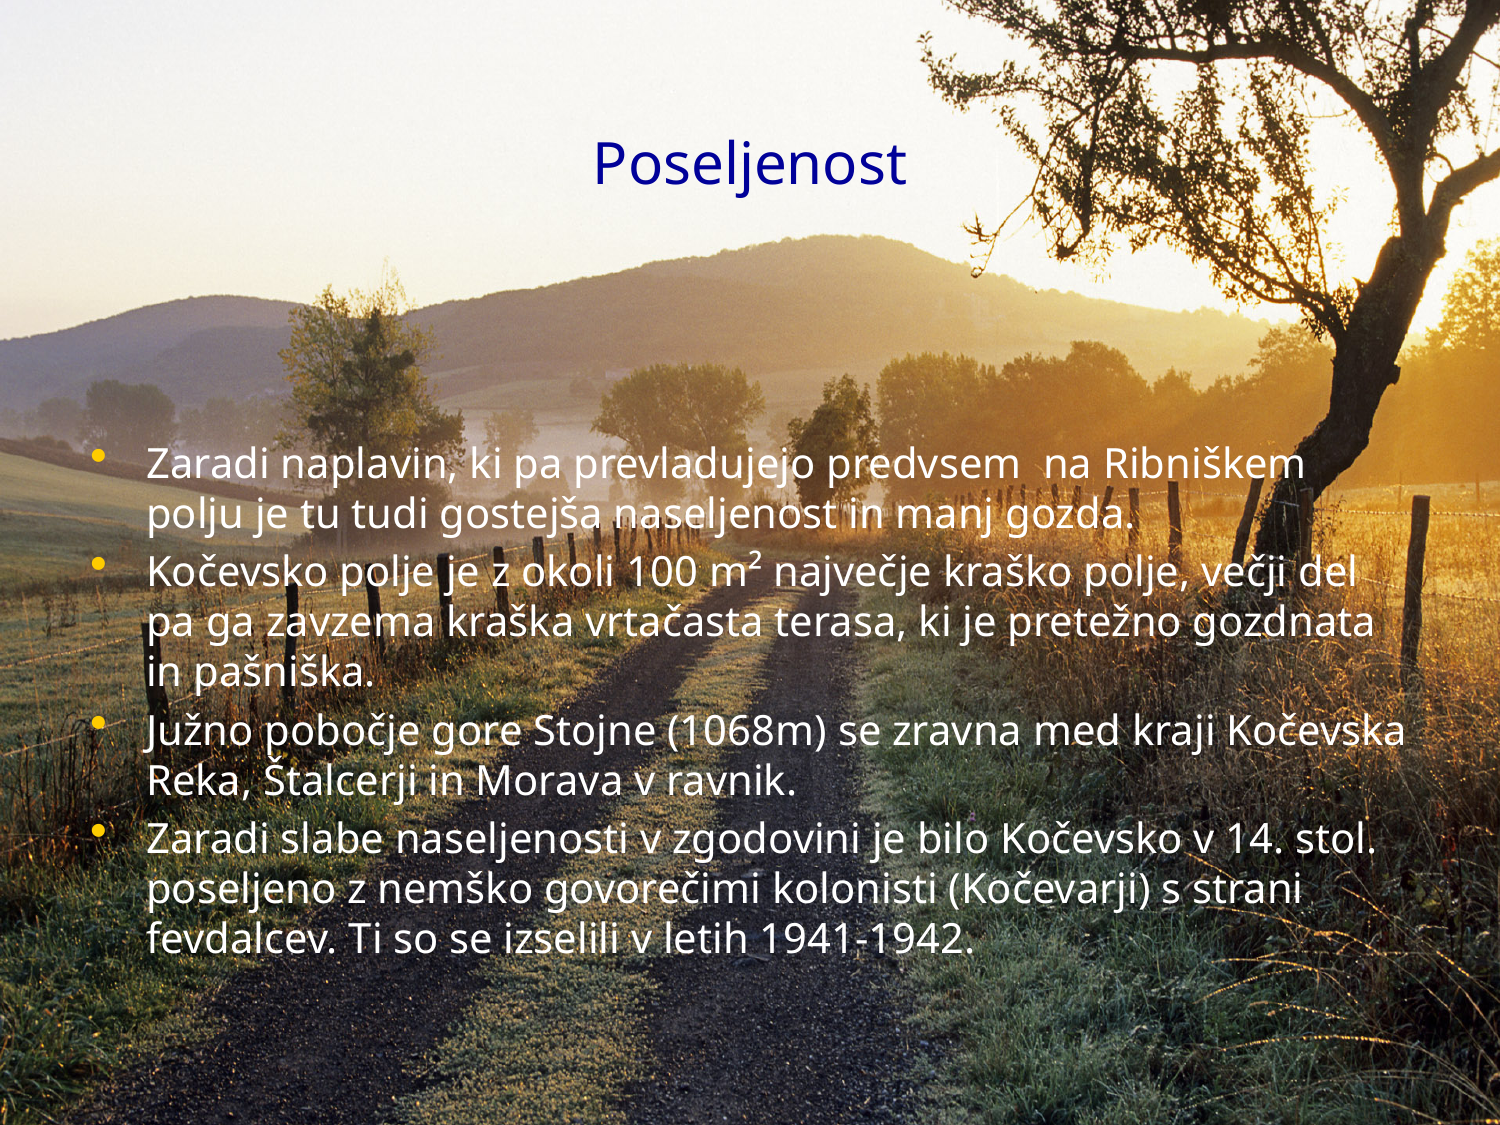

# Poseljenost
Zaradi naplavin, ki pa prevladujejo predvsem na Ribniškem polju je tu tudi gostejša naseljenost in manj gozda.
Kočevsko polje je z okoli 100 m² največje kraško polje, večji del pa ga zavzema kraška vrtačasta terasa, ki je pretežno gozdnata in pašniška.
Južno pobočje gore Stojne (1068m) se zravna med kraji Kočevska Reka, Štalcerji in Morava v ravnik.
Zaradi slabe naseljenosti v zgodovini je bilo Kočevsko v 14. stol. poseljeno z nemško govorečimi kolonisti (Kočevarji) s strani fevdalcev. Ti so se izselili v letih 1941-1942.